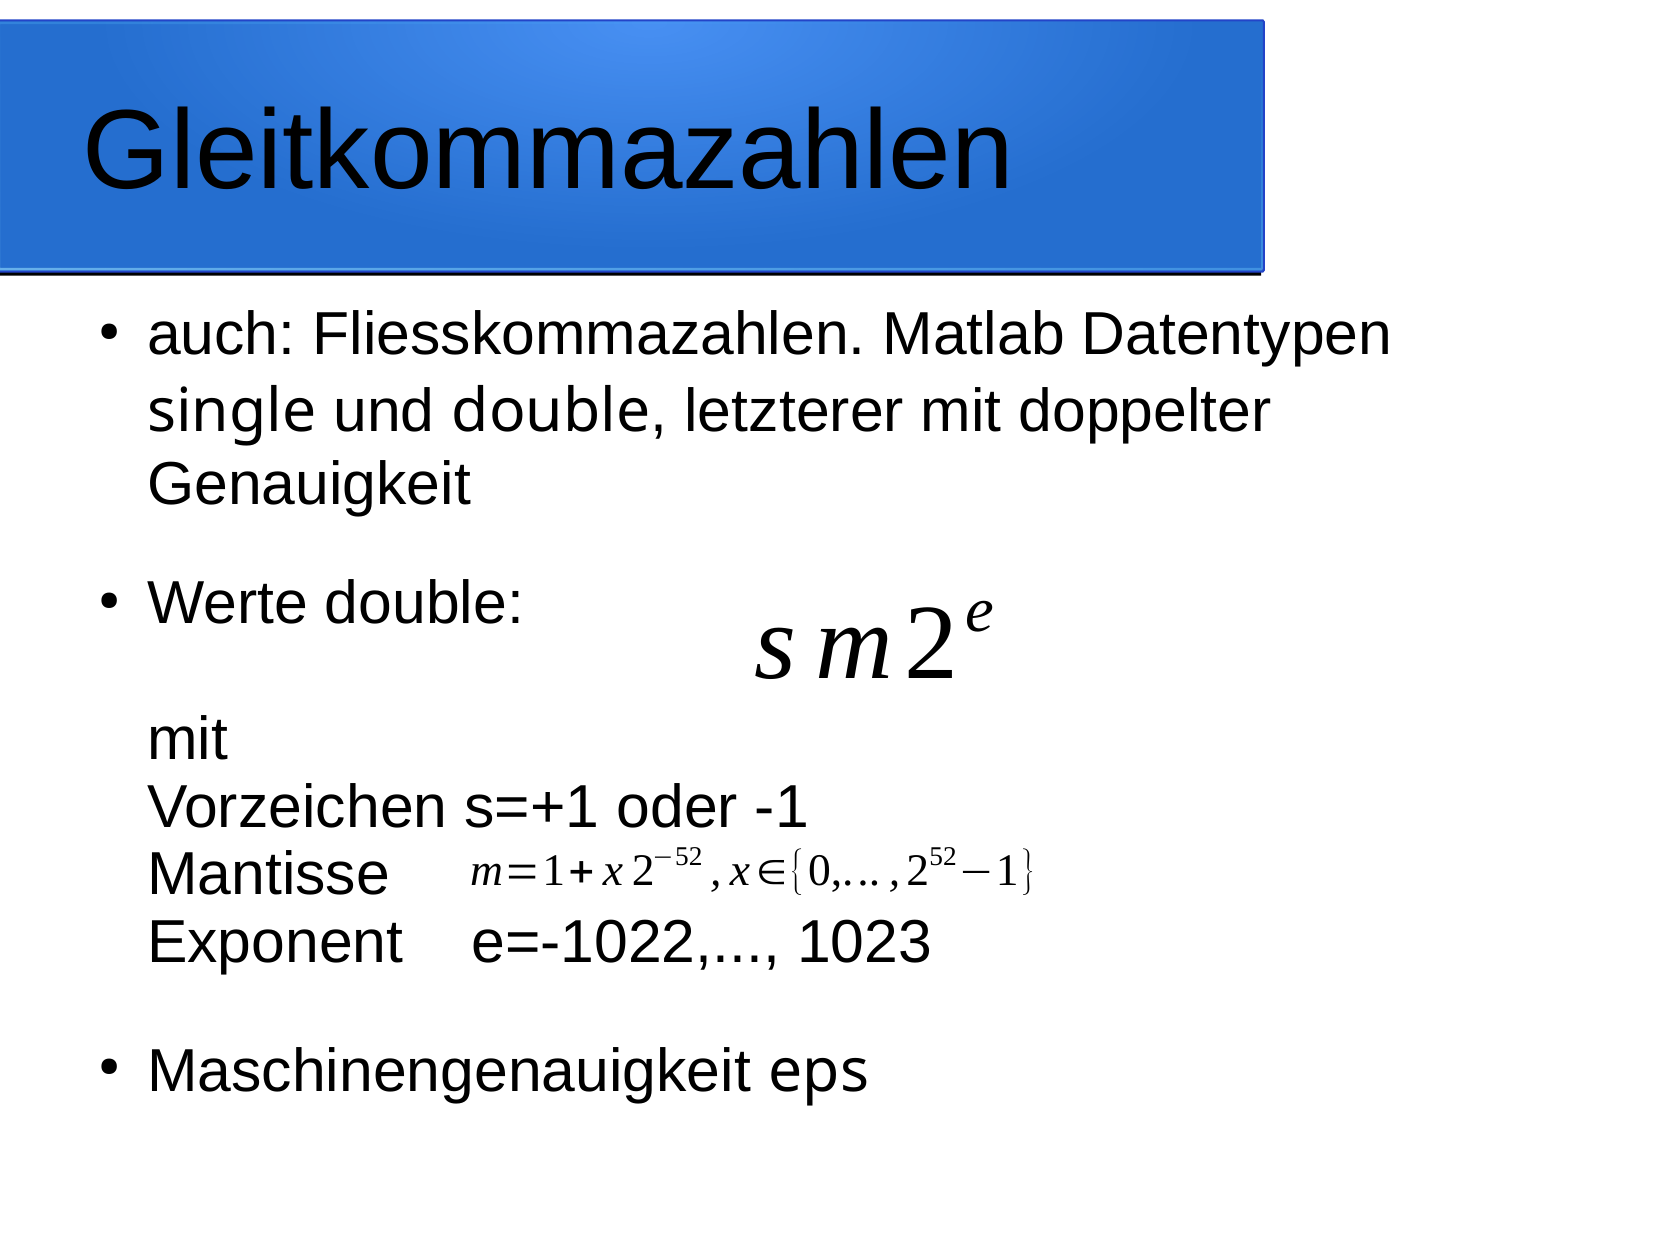

# Gleitkommazahlen
auch: Fliesskommazahlen. Matlab Datentypen single und double, letzterer mit doppelter Genauigkeit
Werte double:
mit
Vorzeichen s=+1 oder -1
Mantisse
Exponent e=-1022,..., 1023
Maschinengenauigkeit eps